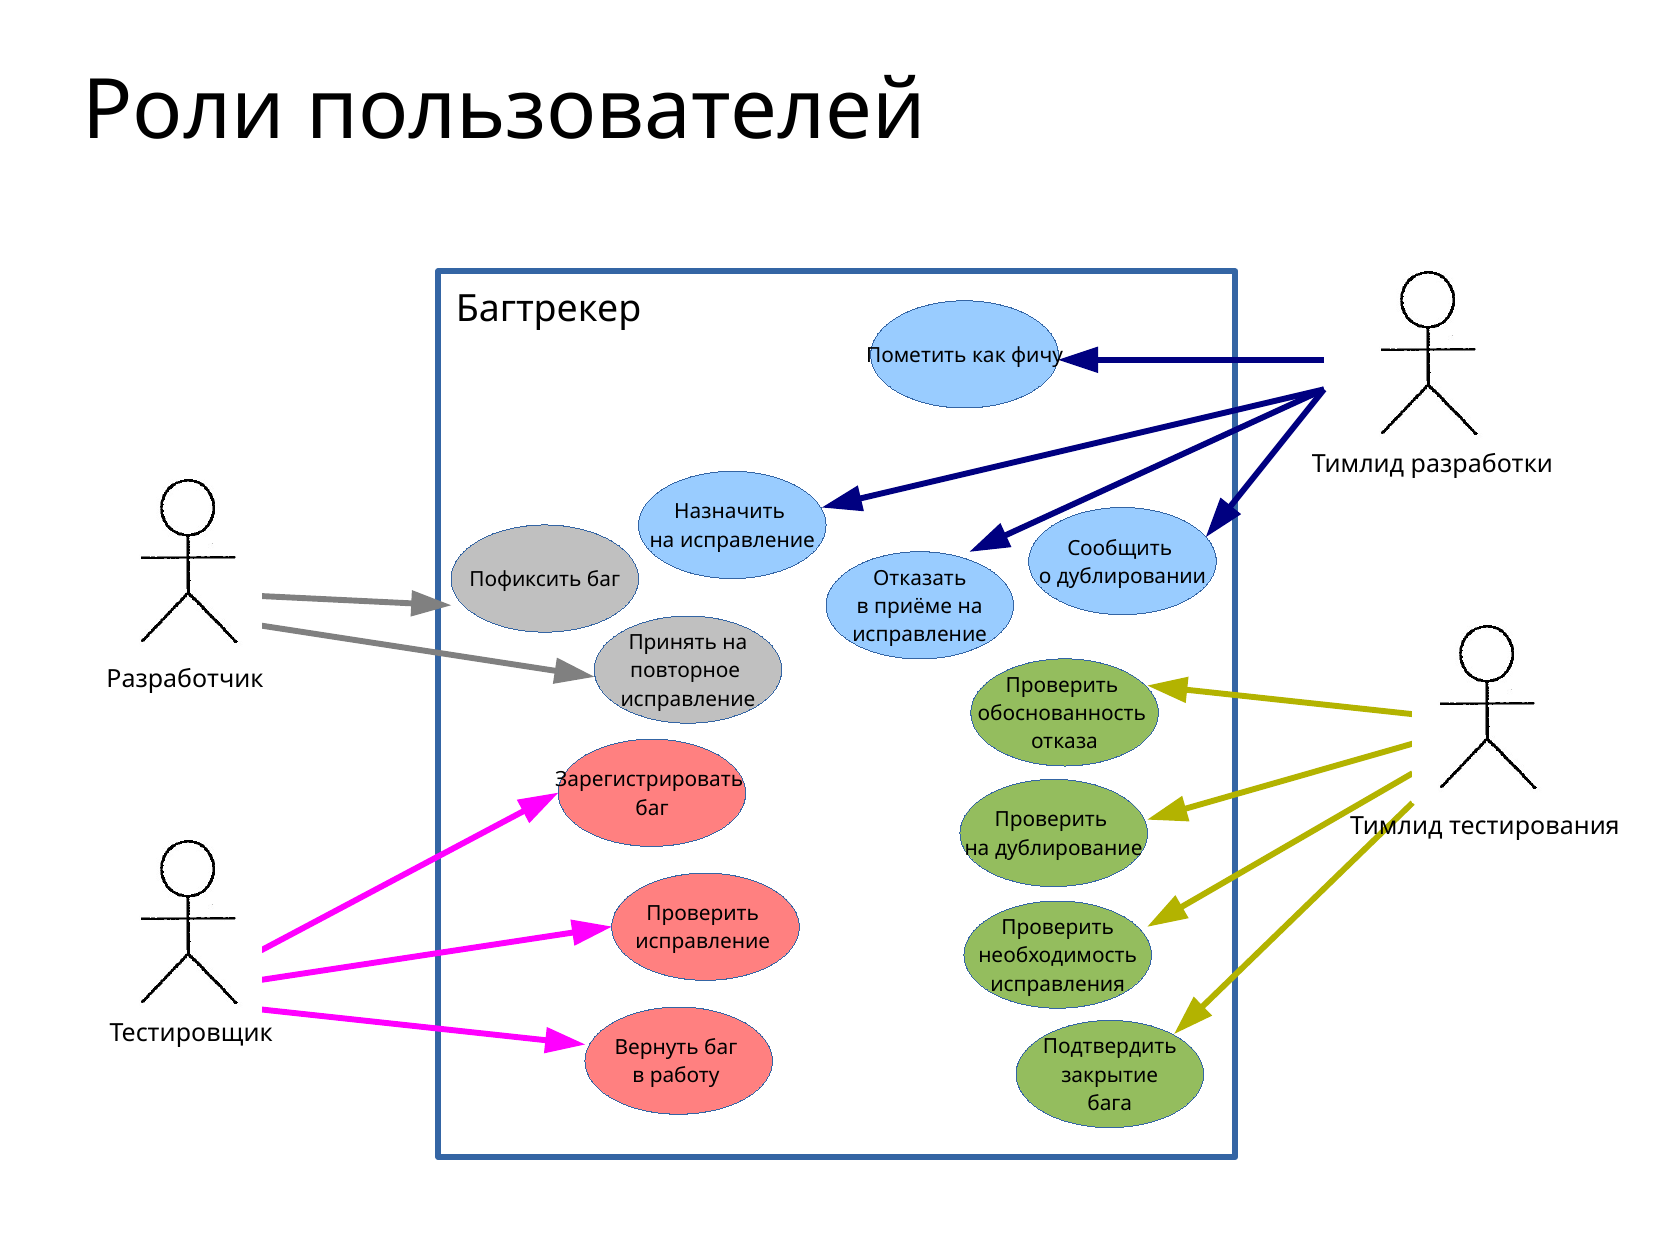

# Роли пользователей
Багтрекер
Пометить как фичу
Тимлид разработки
Назначить
на исправление
Сообщить
о дублировании
Пофиксить баг
Разработчик
Отказать
в приёме на
исправление
Принять на
повторное
исправление
Проверить
обоснованность
отказа
Тимлид тестирования
Зарегистрировать
баг
Проверить
на дублирование
Проверить
исправление
Проверить
исправление
Проверить
необходимость
исправления
Тестировщик
Вернуть баг
в работу
Подтвердить
закрытие
бага